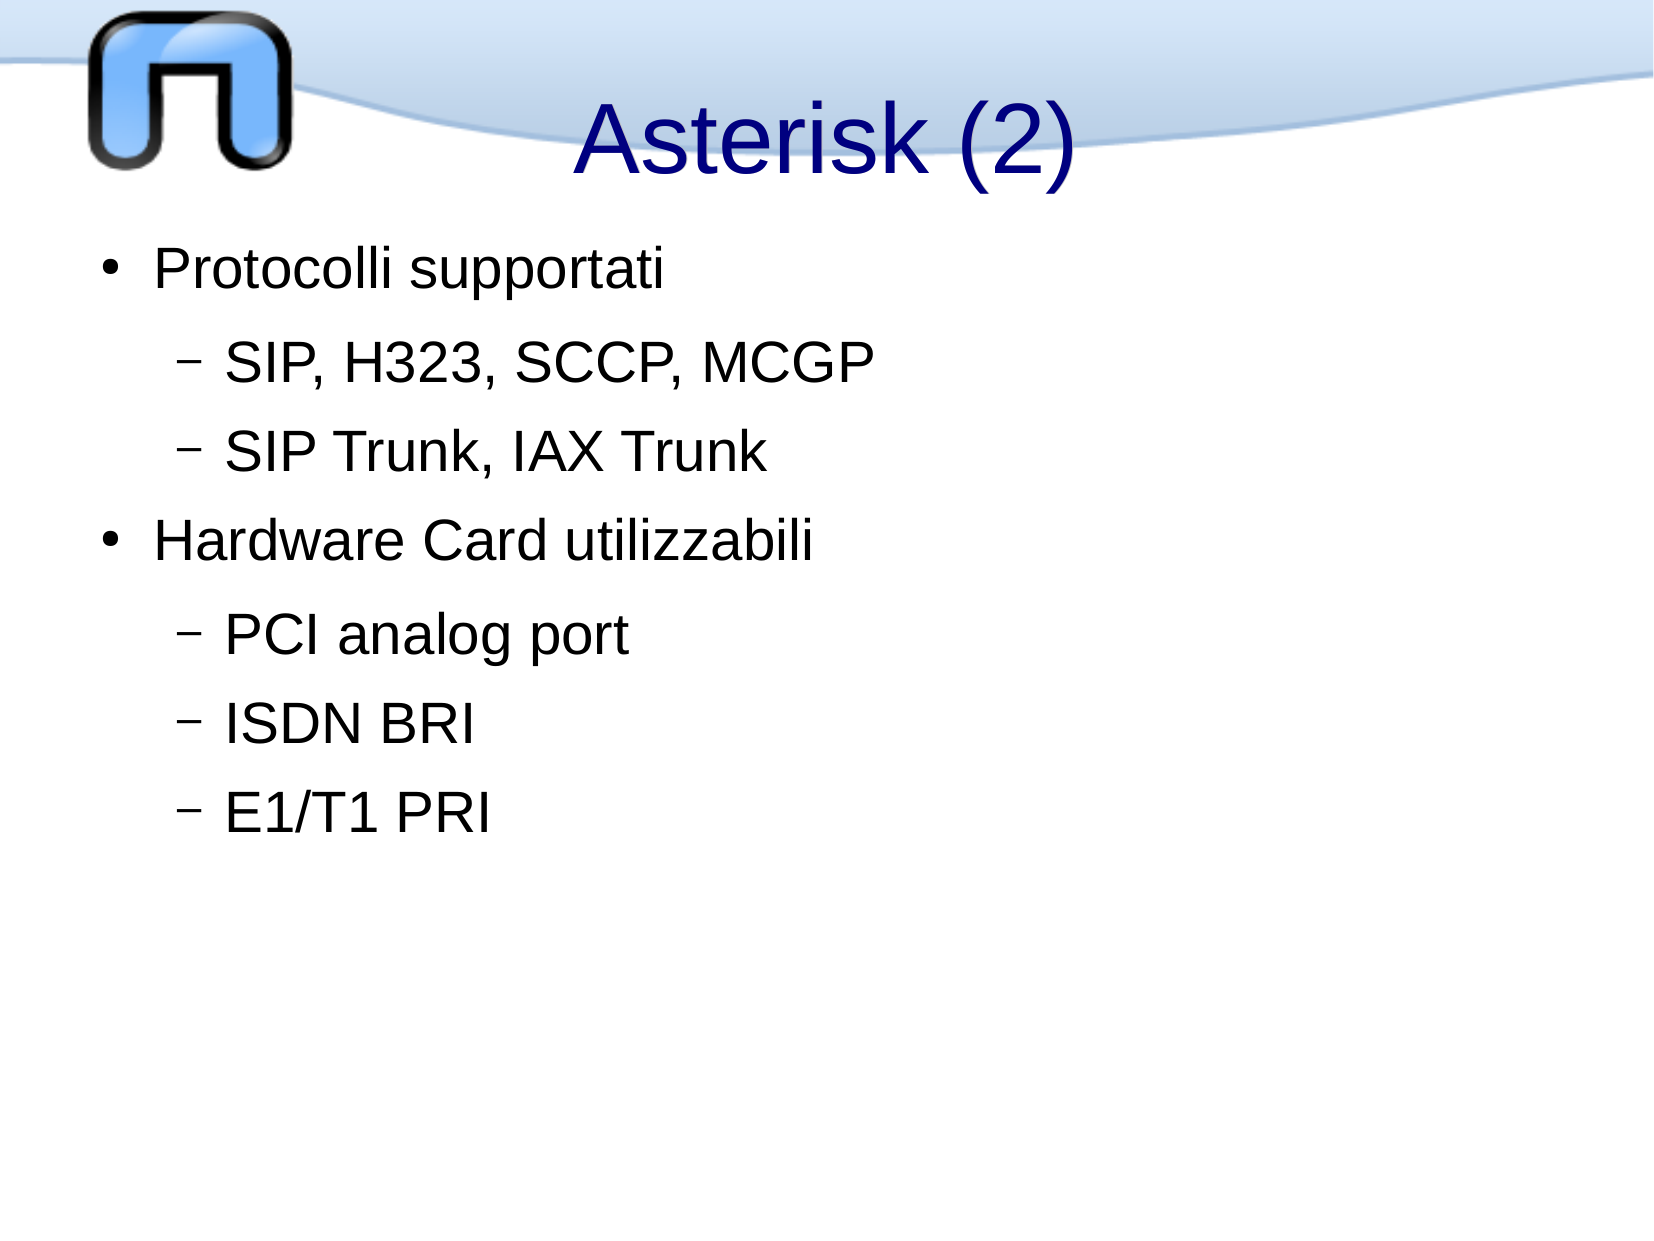

# Asterisk (2)
Protocolli supportati
SIP, H323, SCCP, MCGP
SIP Trunk, IAX Trunk
Hardware Card utilizzabili
PCI analog port
ISDN BRI
E1/T1 PRI